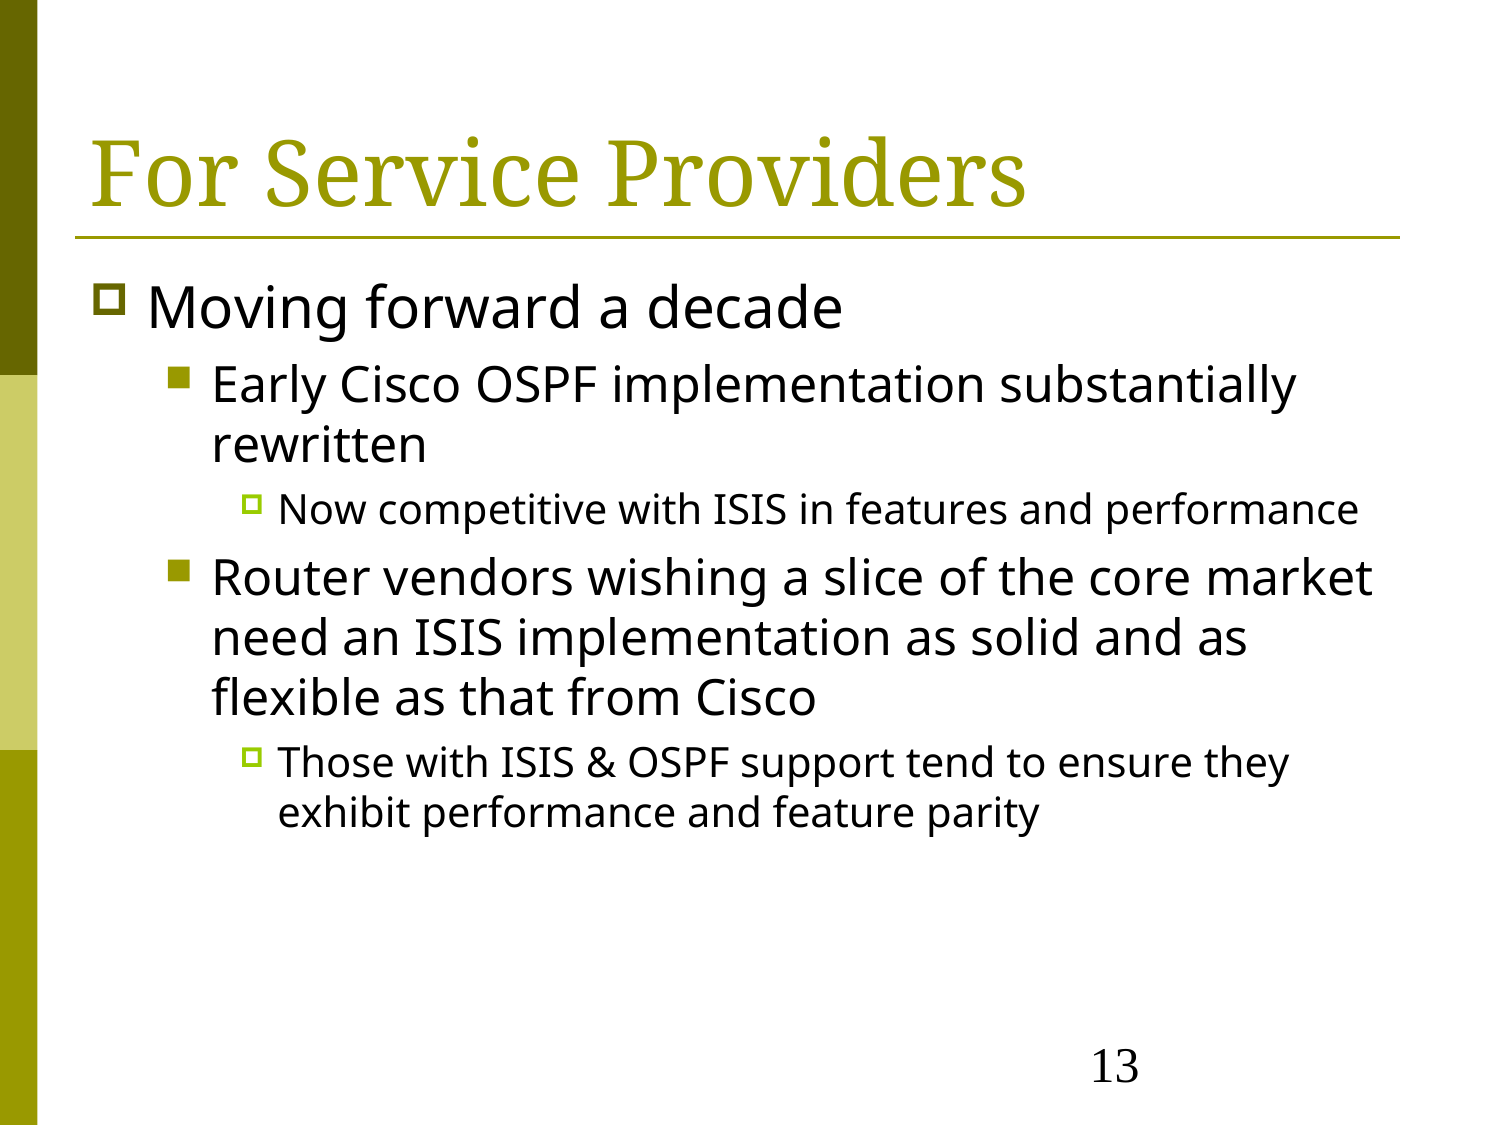

# For Service Providers
Moving forward a decade
Early Cisco OSPF implementation substantially rewritten
Now competitive with ISIS in features and performance
Router vendors wishing a slice of the core market need an ISIS implementation as solid and as flexible as that from Cisco
Those with ISIS & OSPF support tend to ensure they exhibit performance and feature parity
13